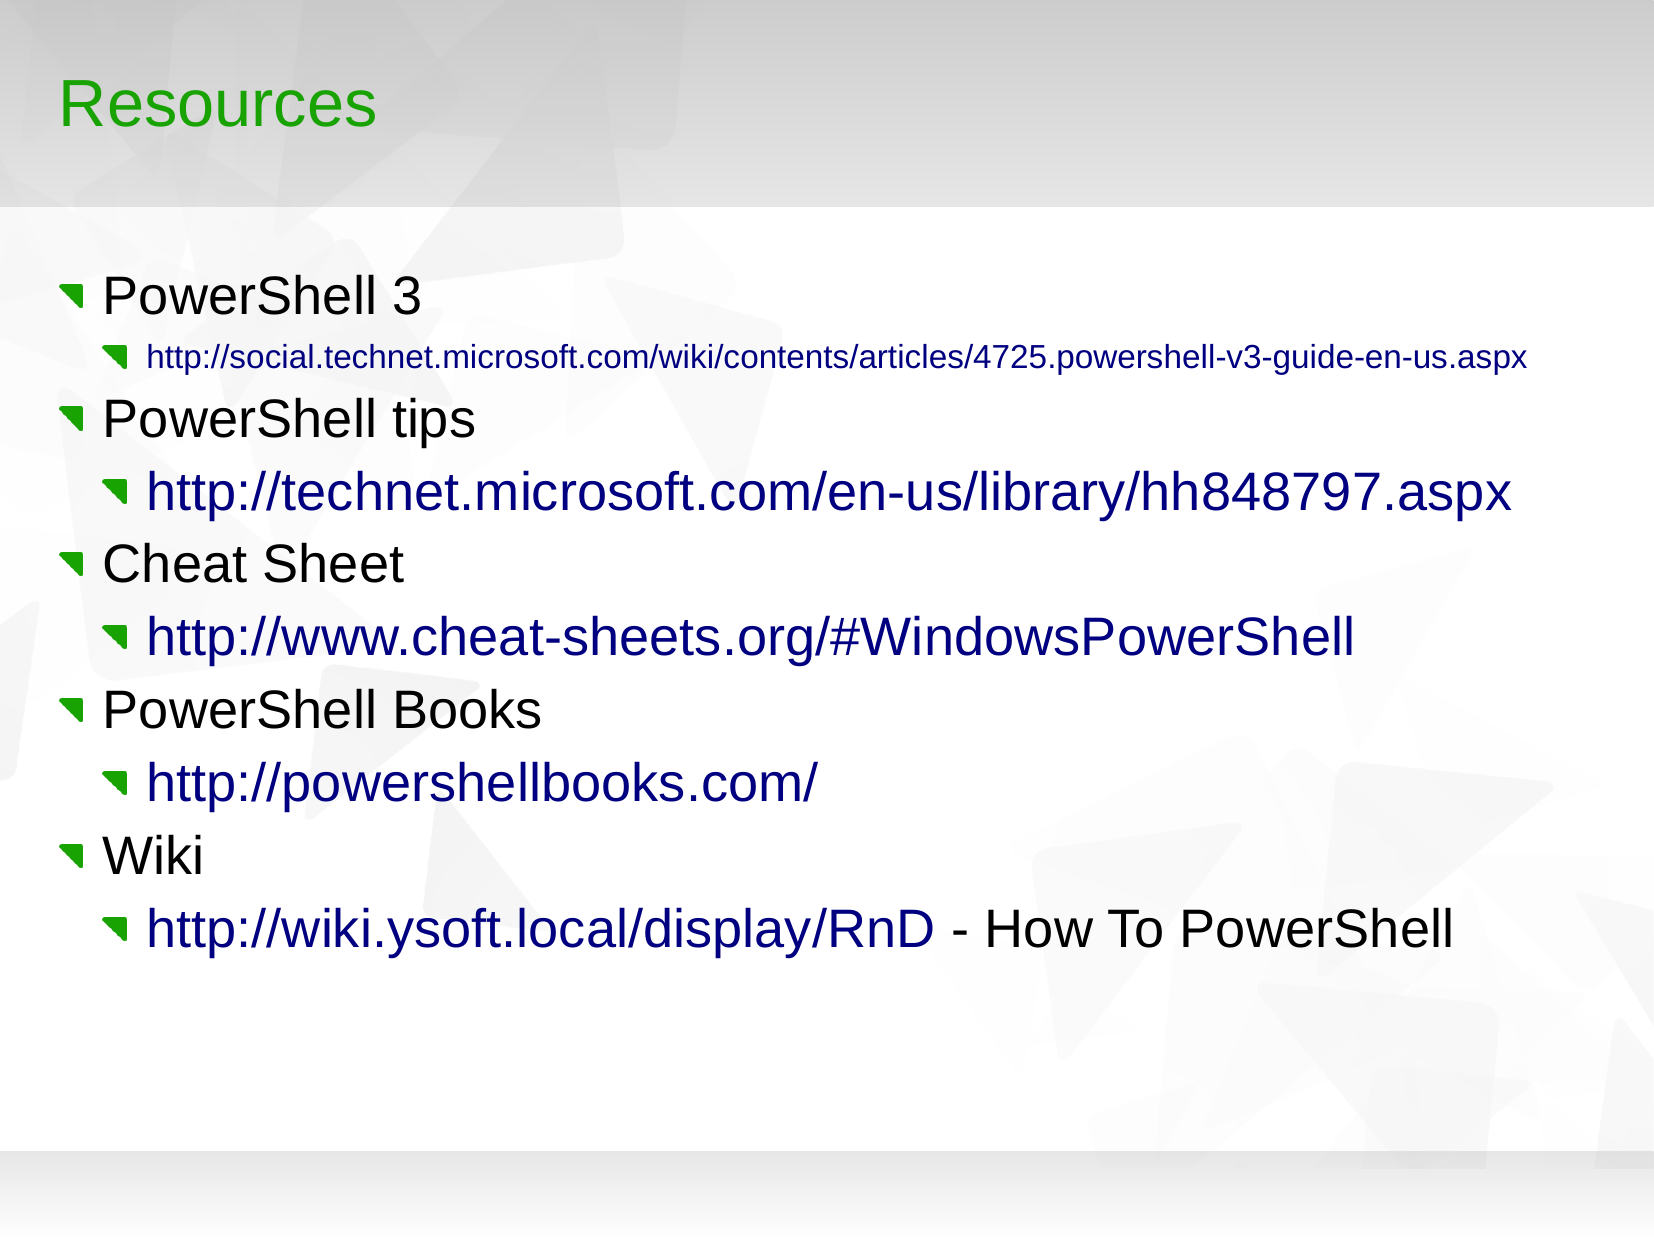

# Resources
PowerShell 3
http://social.technet.microsoft.com/wiki/contents/articles/4725.powershell-v3-guide-en-us.aspx
PowerShell tips
http://technet.microsoft.com/en-us/library/hh848797.aspx
Cheat Sheet
http://www.cheat-sheets.org/#WindowsPowerShell
PowerShell Books
http://powershellbooks.com/
Wiki
http://wiki.ysoft.local/display/RnD - How To PowerShell